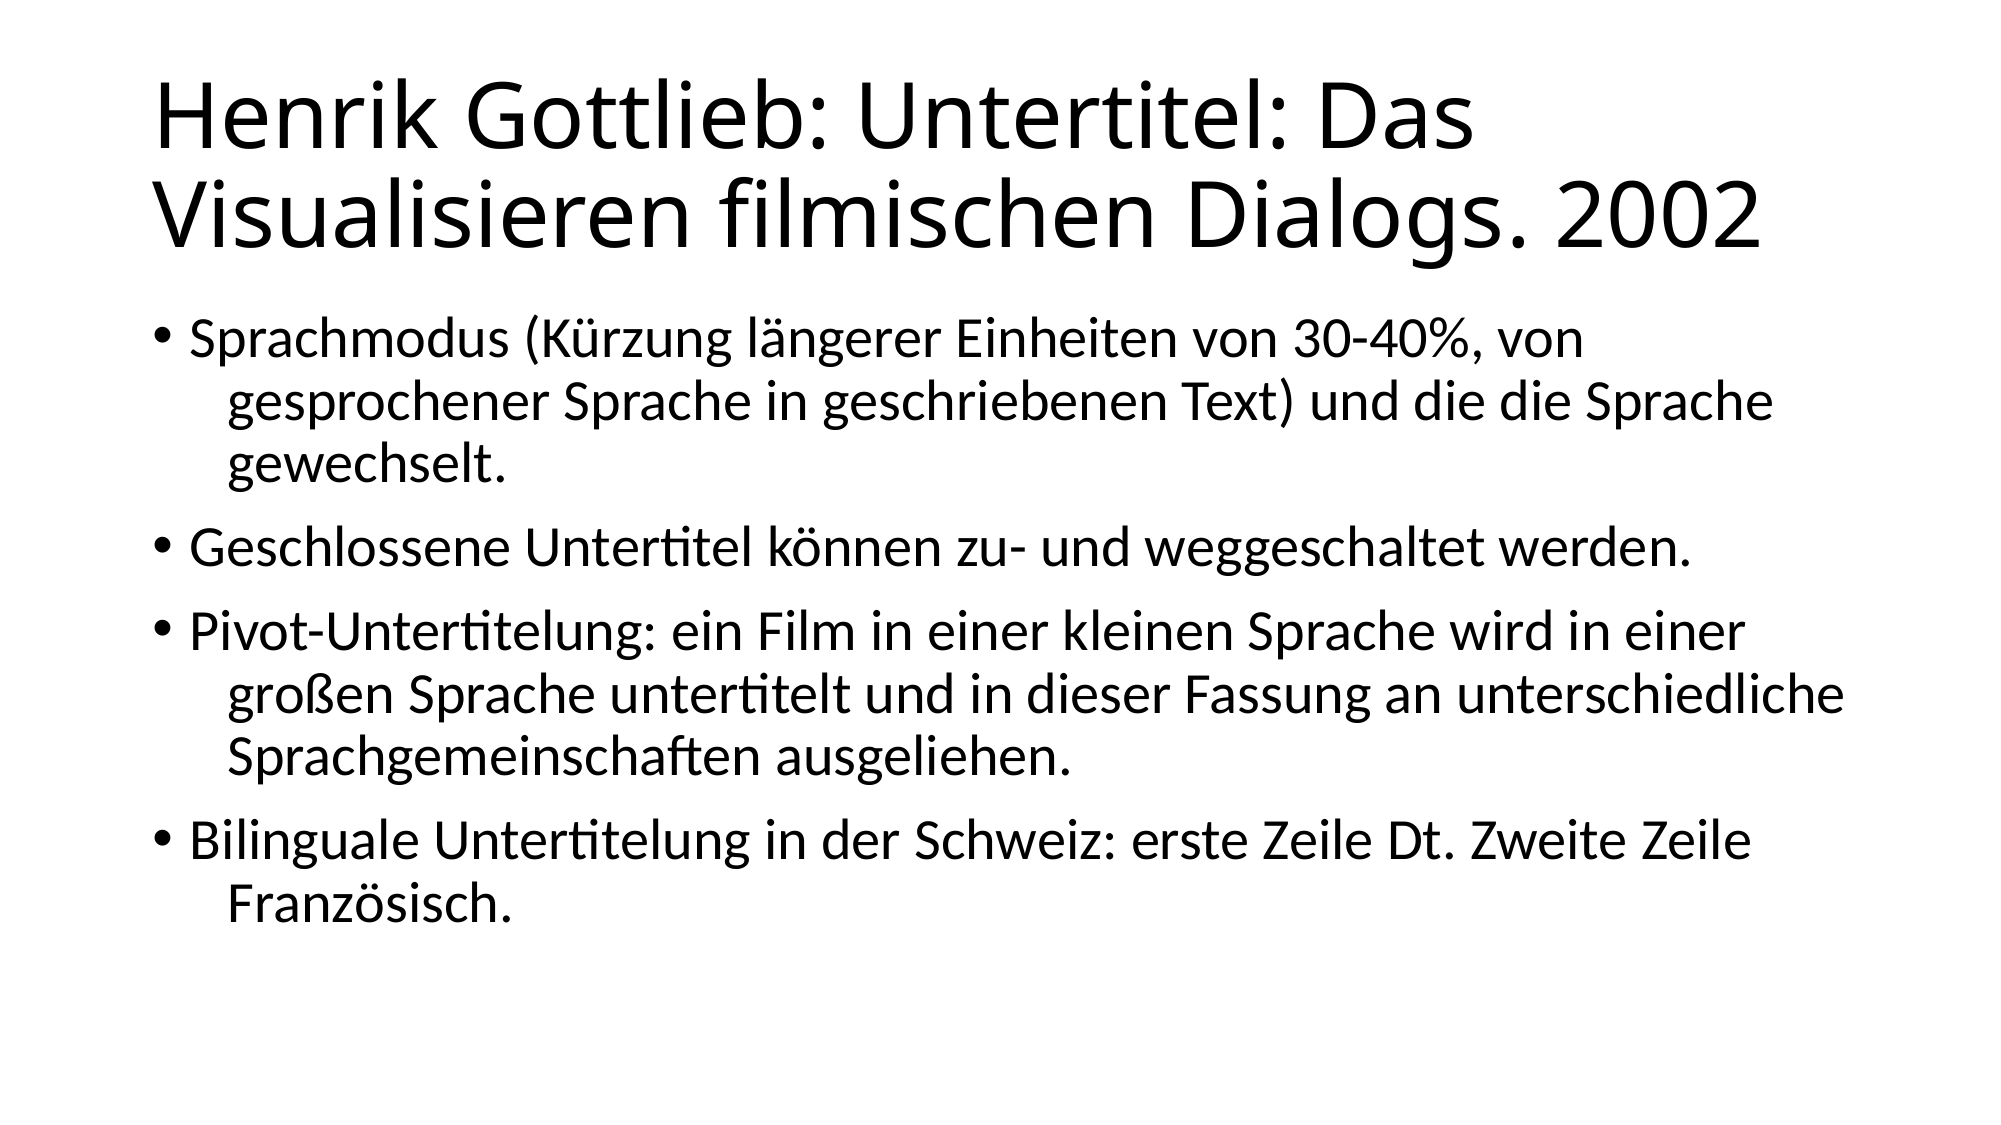

# Henrik Gottlieb: Untertitel: Das Visualisieren filmischen Dialogs. 2002
Sprachmodus (Kürzung längerer Einheiten von 30-40%, von gesprochener Sprache in geschriebenen Text) und die die Sprache gewechselt.
Geschlossene Untertitel können zu- und weggeschaltet werden.
Pivot-Untertitelung: ein Film in einer kleinen Sprache wird in einer großen Sprache untertitelt und in dieser Fassung an unterschiedliche Sprachgemeinschaften ausgeliehen.
Bilinguale Untertitelung in der Schweiz: erste Zeile Dt. Zweite Zeile Französisch.